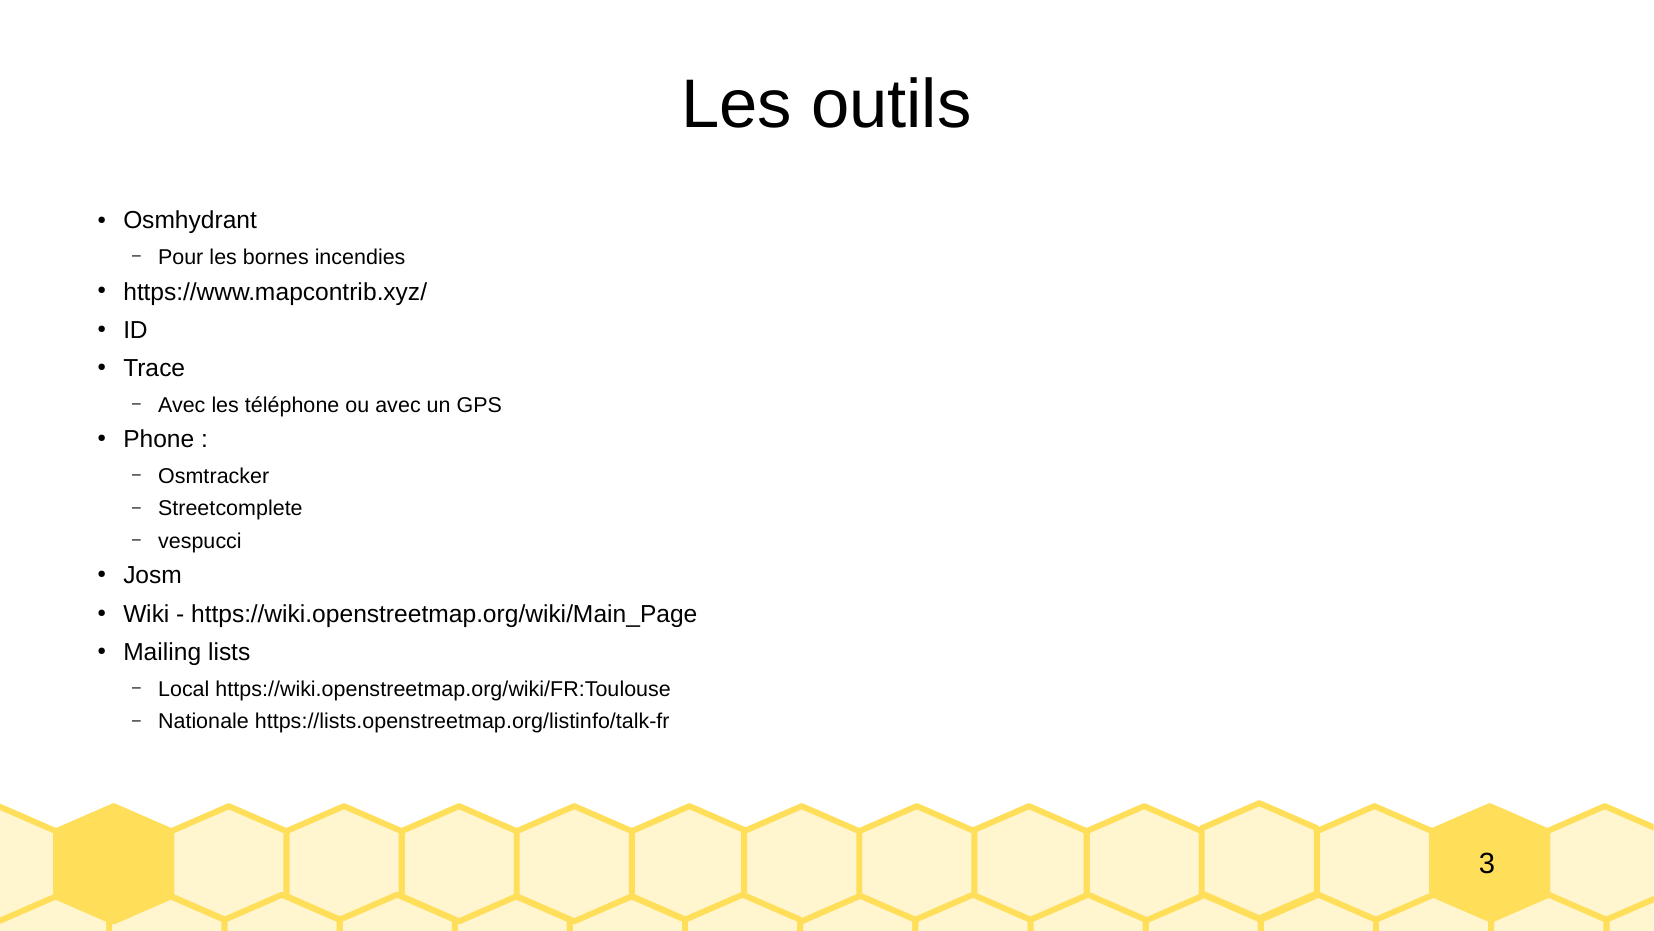

# Les outils
Osmhydrant
Pour les bornes incendies
https://www.mapcontrib.xyz/
ID
Trace
Avec les téléphone ou avec un GPS
Phone :
Osmtracker
Streetcomplete
vespucci
Josm
Wiki - https://wiki.openstreetmap.org/wiki/Main_Page
Mailing lists
Local https://wiki.openstreetmap.org/wiki/FR:Toulouse
Nationale https://lists.openstreetmap.org/listinfo/talk-fr